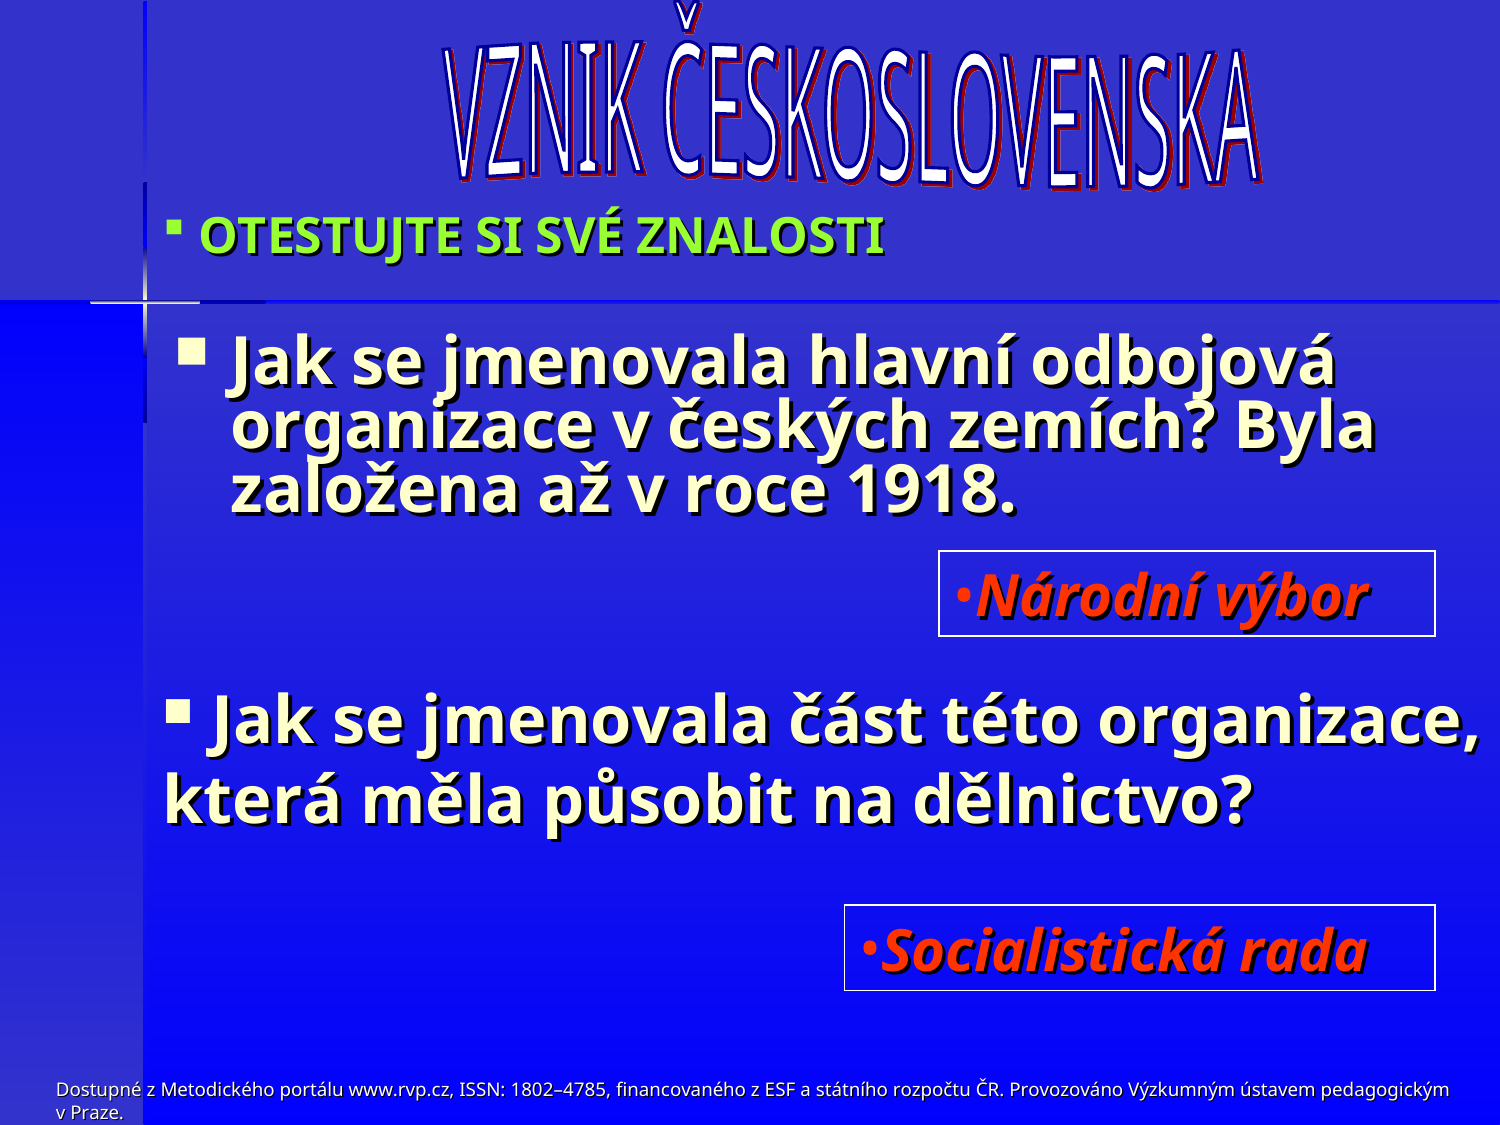

VZNIK ČESKOSLOVENSKA
 OTESTUJTE SI SVÉ ZNALOSTI
# Jak se jmenovala hlavní odbojová organizace v českých zemích? Byla založena až v roce 1918.
Národní výbor
 Jak se jmenovala část této organizace, která měla působit na dělnictvo?
Socialistická rada
Dostupné z Metodického portálu www.rvp.cz, ISSN: 1802–4785, financovaného z ESF a státního rozpočtu ČR. Provozováno Výzkumným ústavem pedagogickým v Praze.